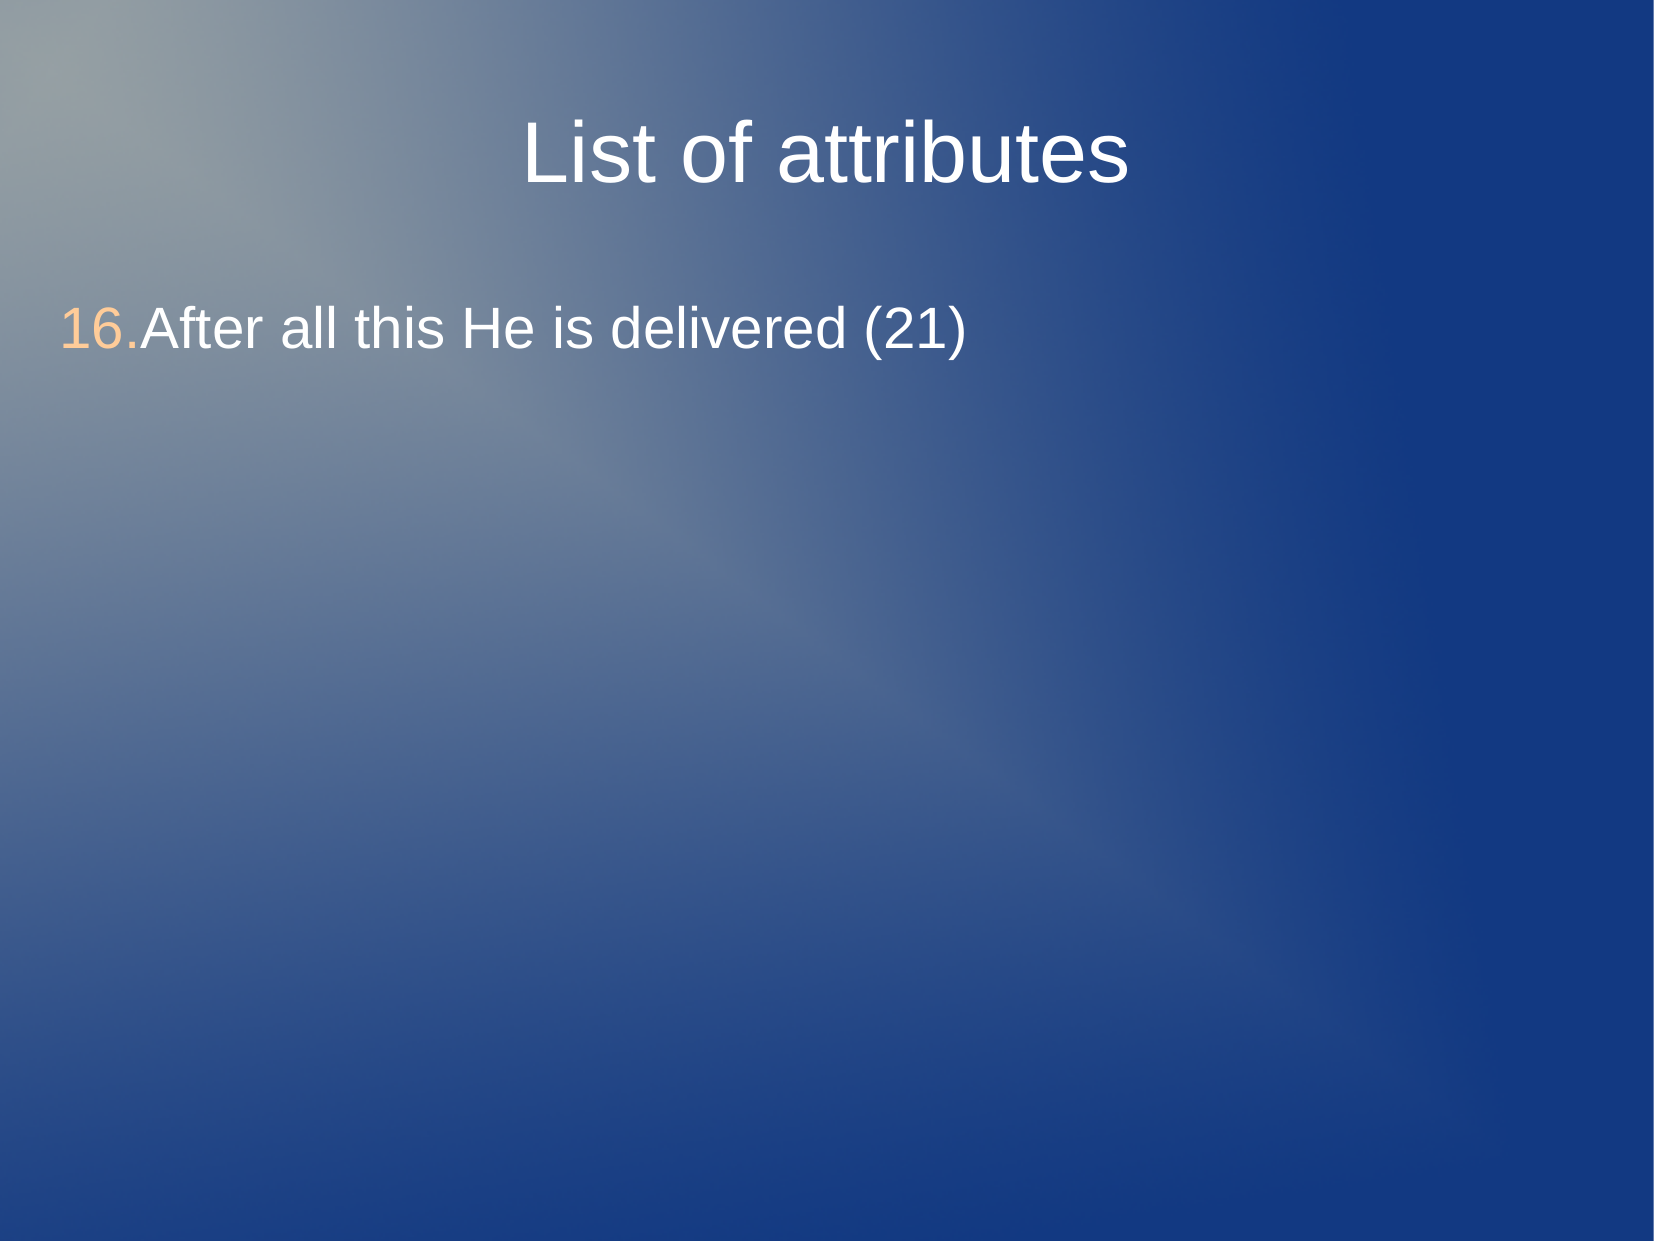

# List of attributes
After all this He is delivered (21)